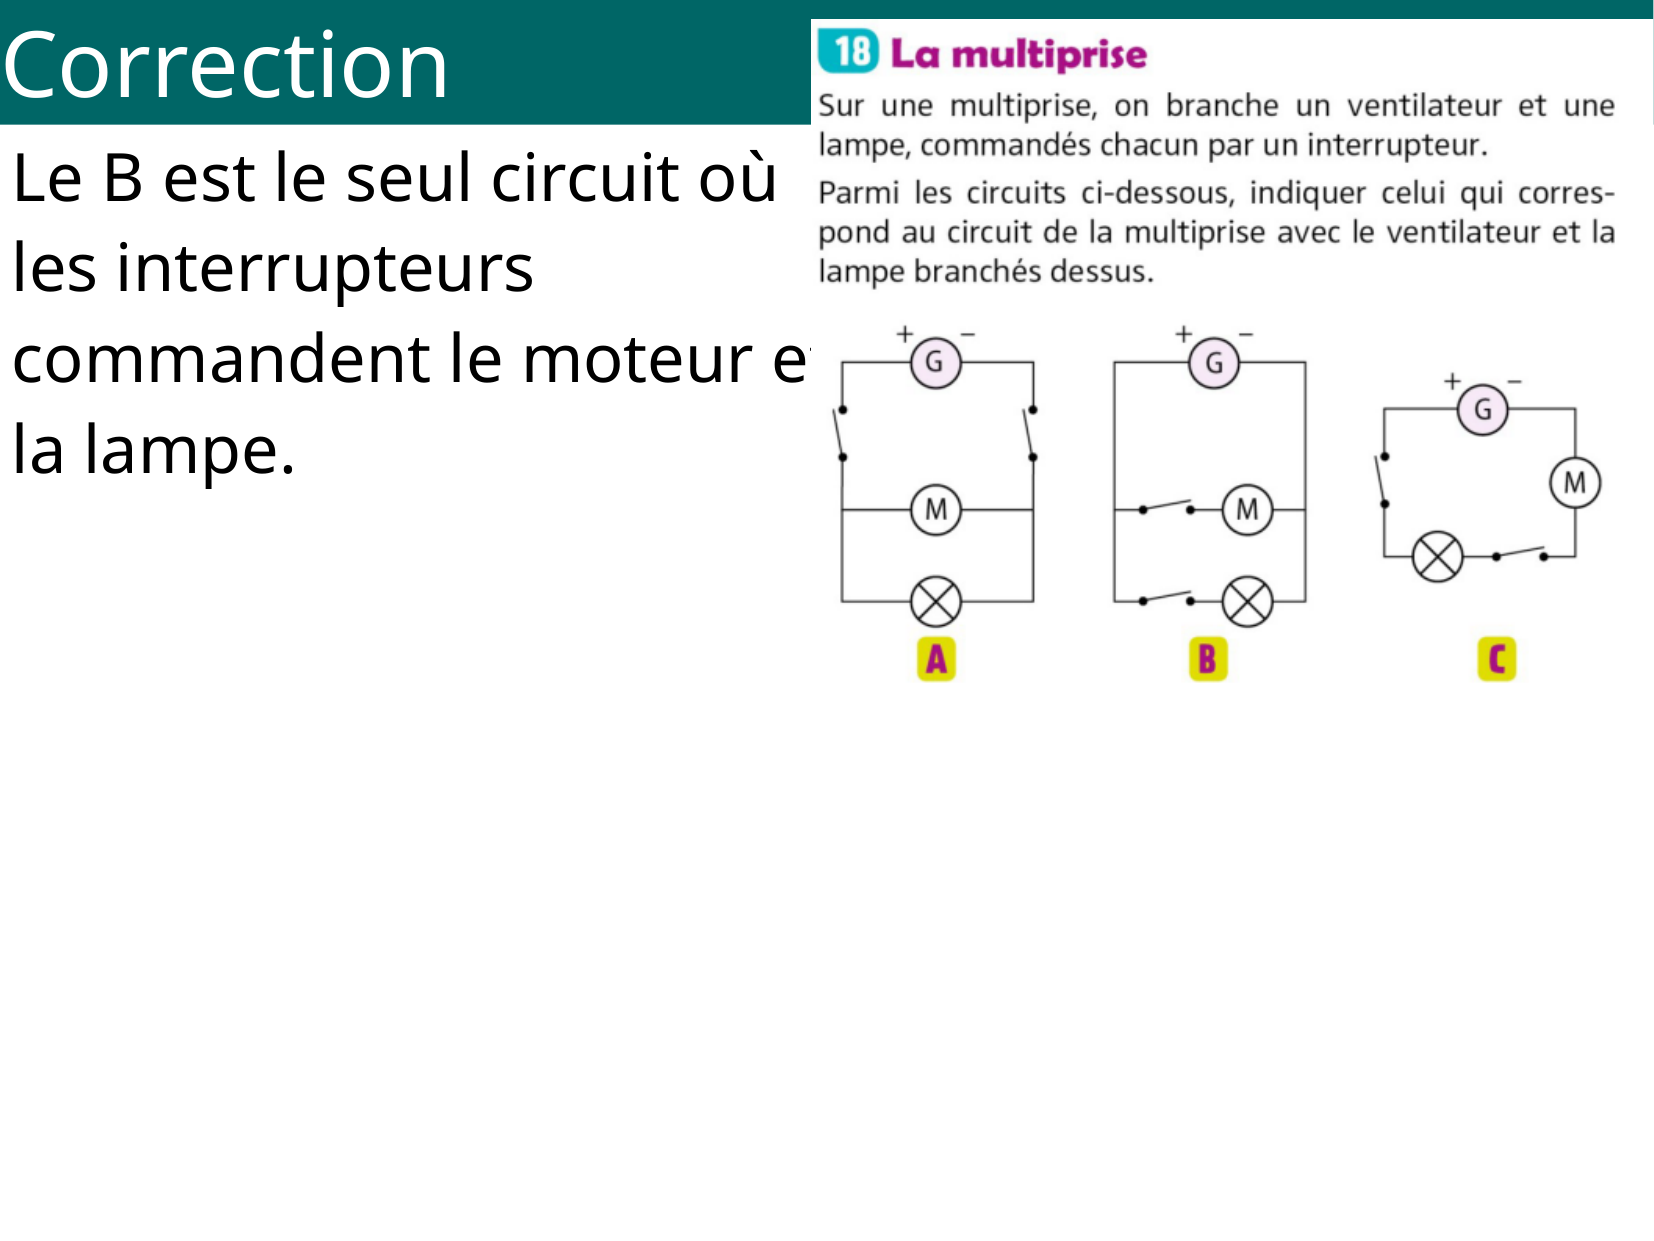

# Correction
Le B est le seul circuit où
les interrupteurs
commandent le moteur et
la lampe.